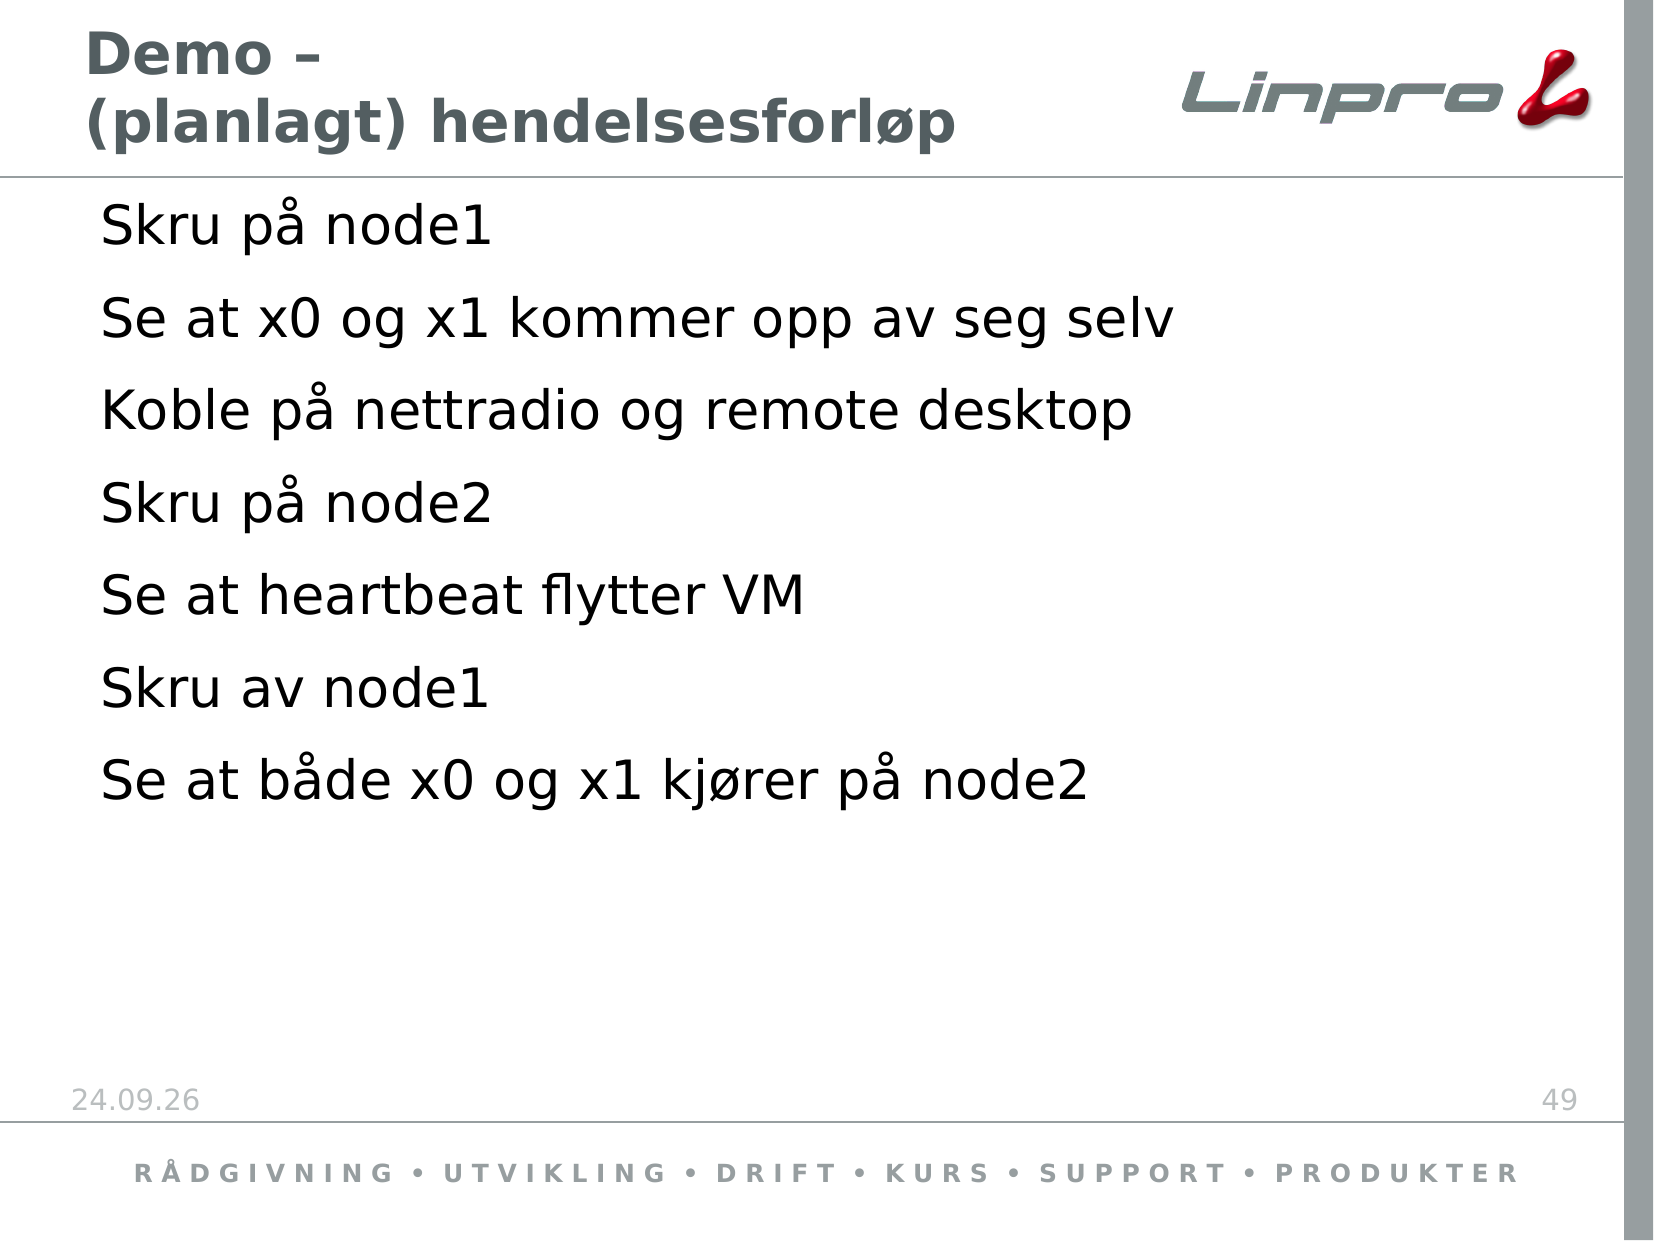

# Demo – (planlagt) hendelsesforløp
Skru på node1
Se at x0 og x1 kommer opp av seg selv
Koble på nettradio og remote desktop
Skru på node2
Se at heartbeat flytter VM
Skru av node1
Se at både x0 og x1 kjører på node2
49